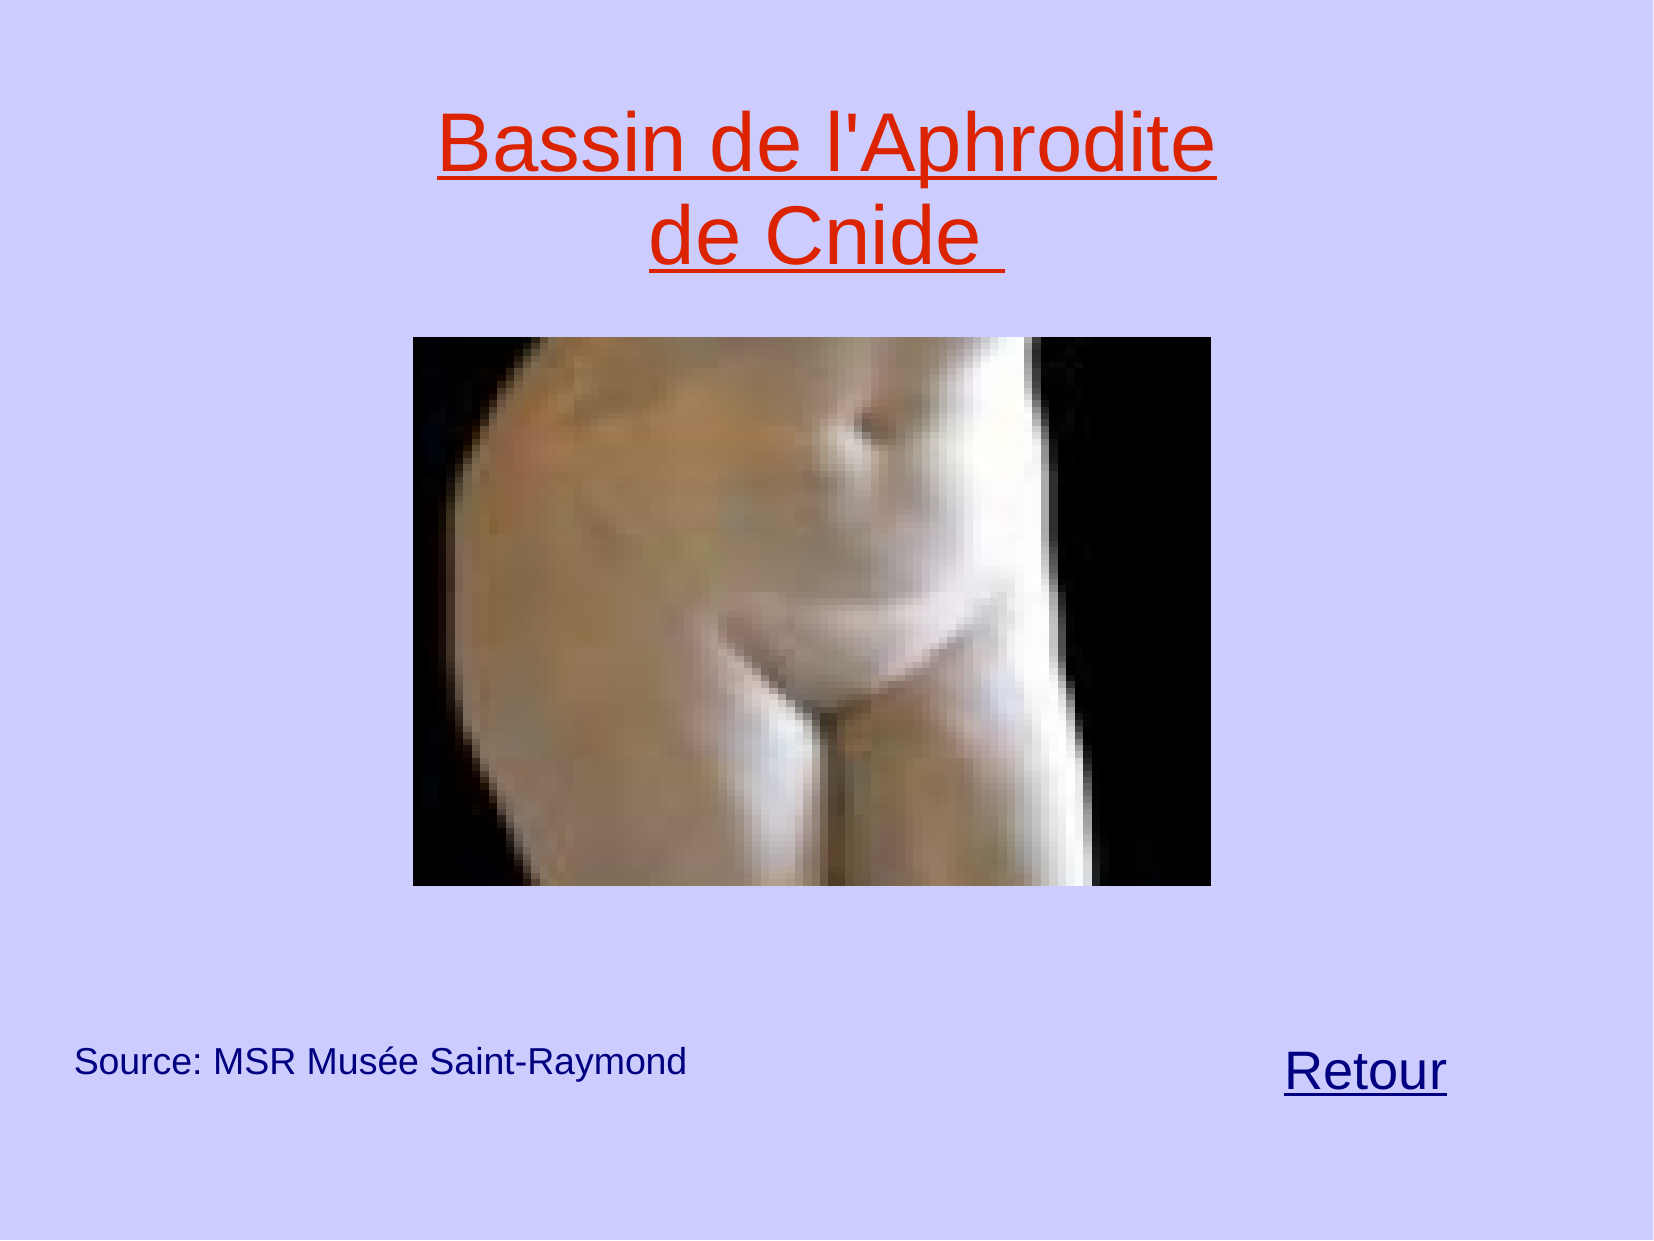

Bassin de l'Aphrodite de Cnide
Source: MSR Musée Saint-Raymond
Retour